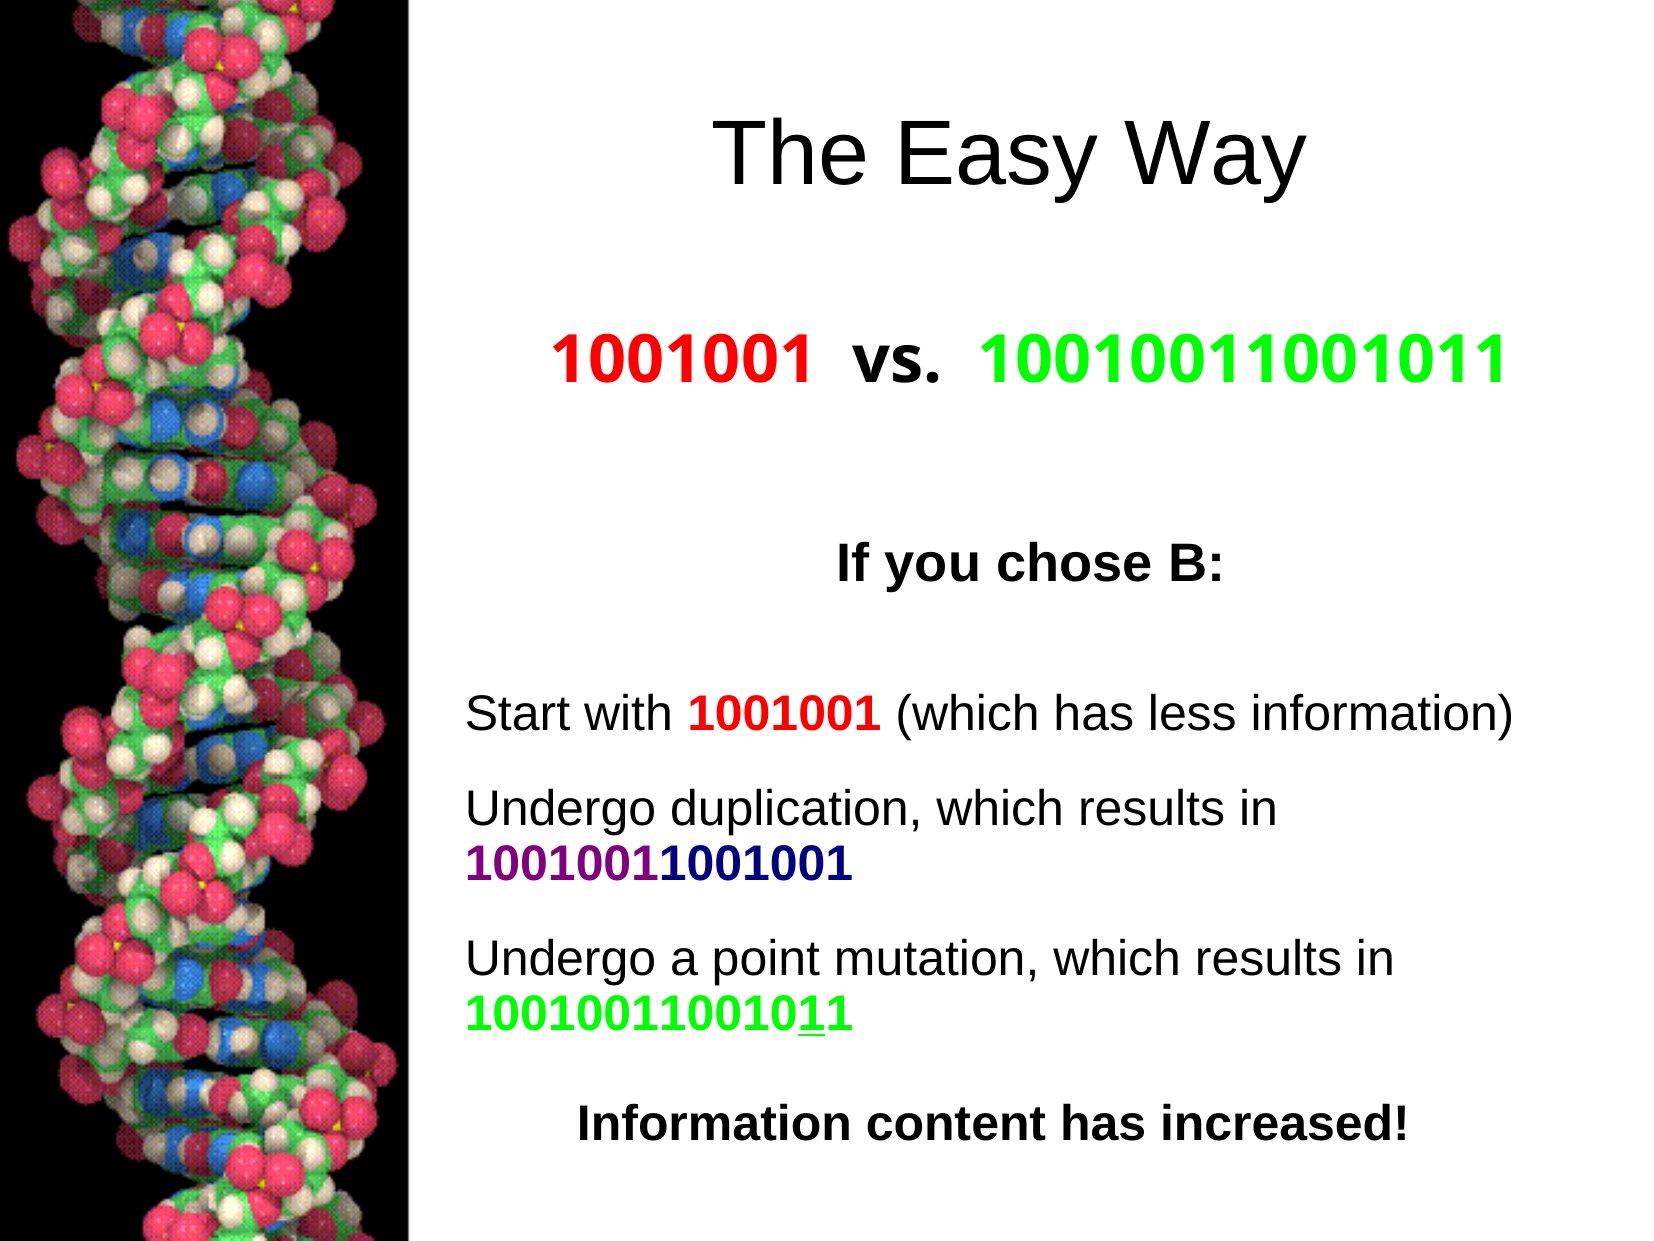

# The Easy Way
1001001 vs. 10010011001011
If you chose B:
Start with 1001001 (which has less information)
Undergo duplication, which results in 10010011001001
Undergo a point mutation, which results in 10010011001011
Information content has increased!